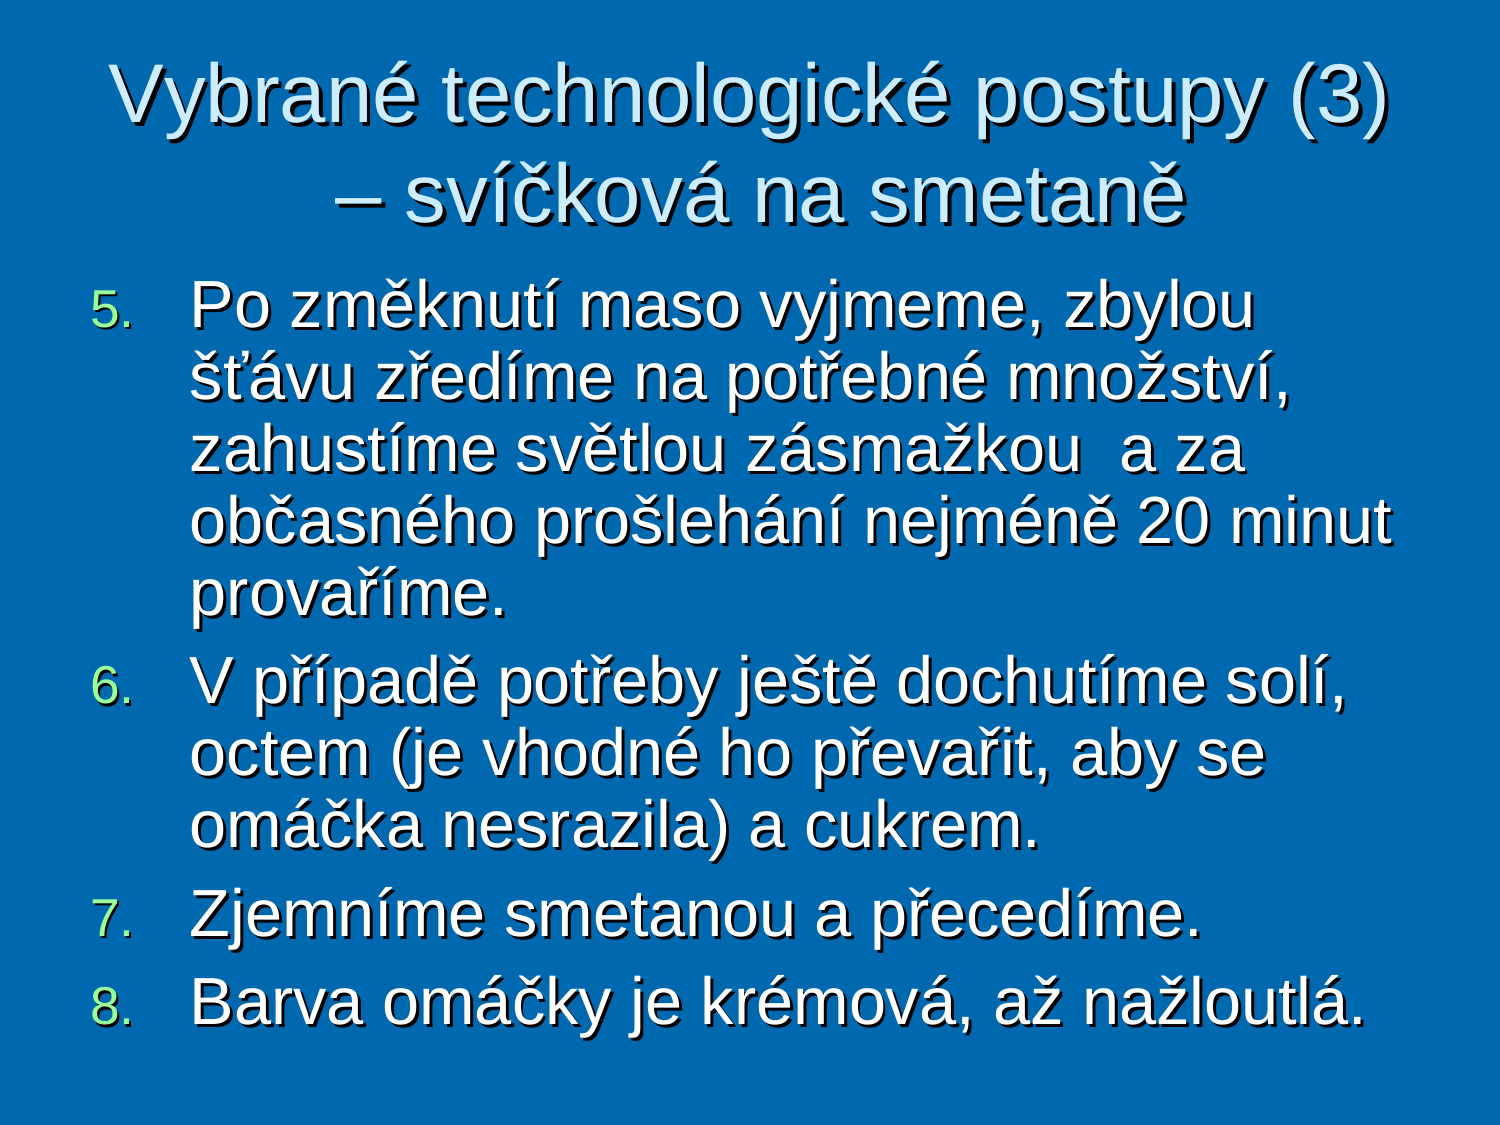

# Vybrané technologické postupy (3) – svíčková na smetaně
Po změknutí maso vyjmeme, zbylou šťávu zředíme na potřebné množství, zahustíme světlou zásmažkou a za občasného prošlehání nejméně 20 minut provaříme.
V případě potřeby ještě dochutíme solí, octem (je vhodné ho převařit, aby se omáčka nesrazila) a cukrem.
Zjemníme smetanou a přecedíme.
Barva omáčky je krémová, až nažloutlá.